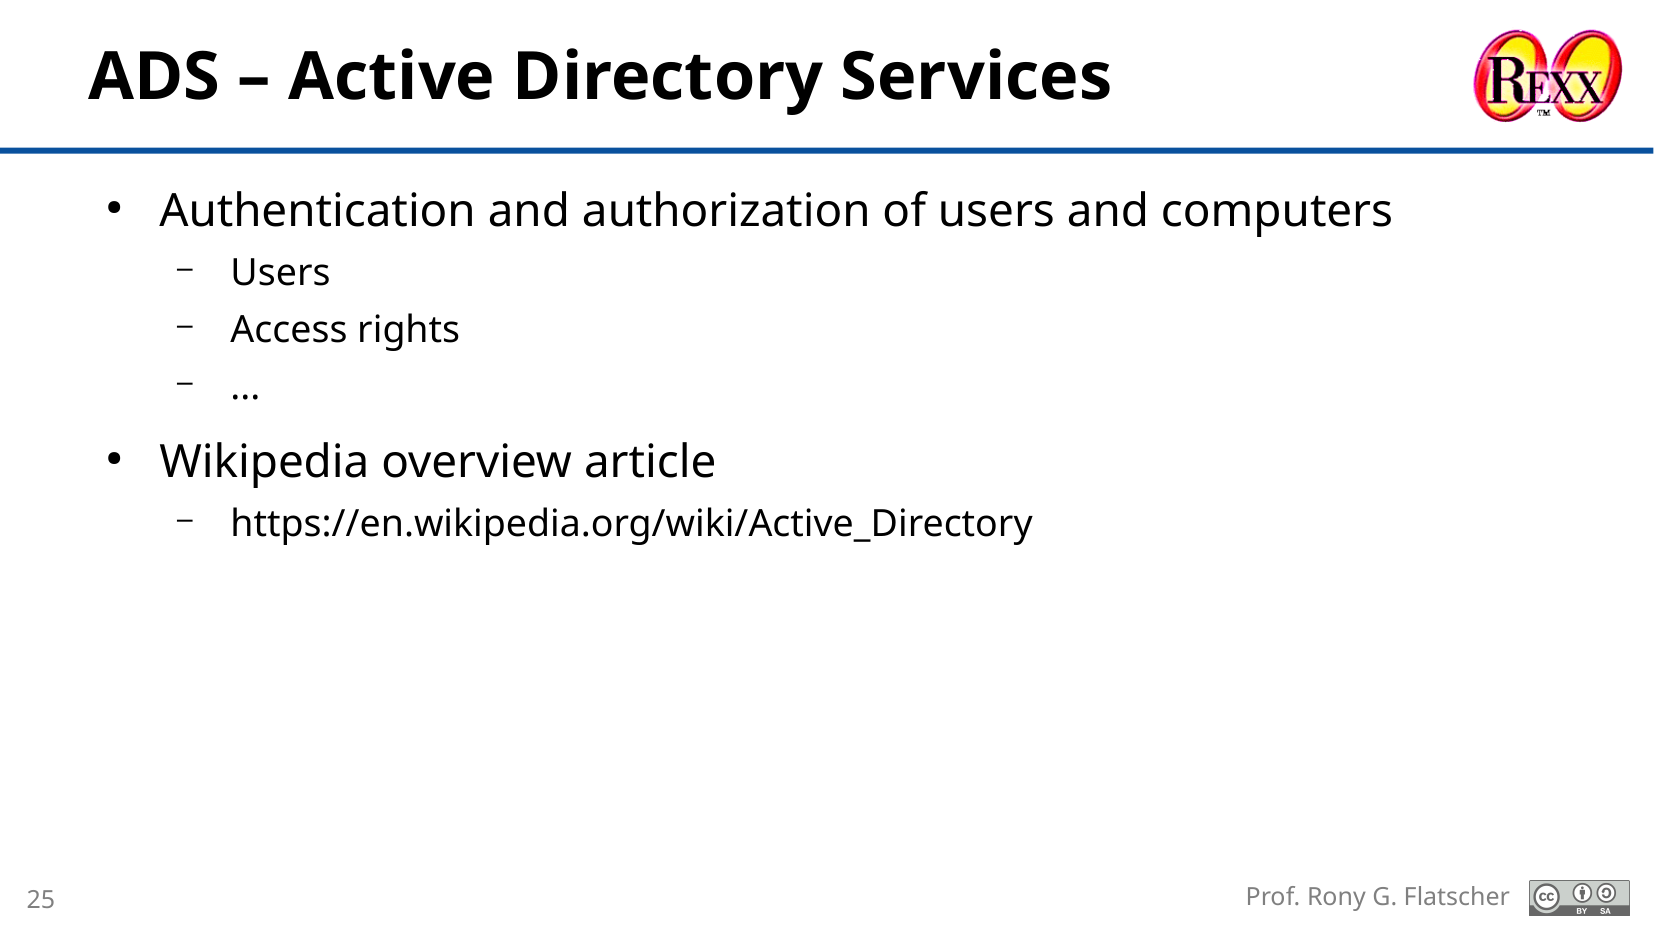

# ADS – Active Directory Services
Authentication and authorization of users and computers
Users
Access rights
...
Wikipedia overview article
https://en.wikipedia.org/wiki/Active_Directory